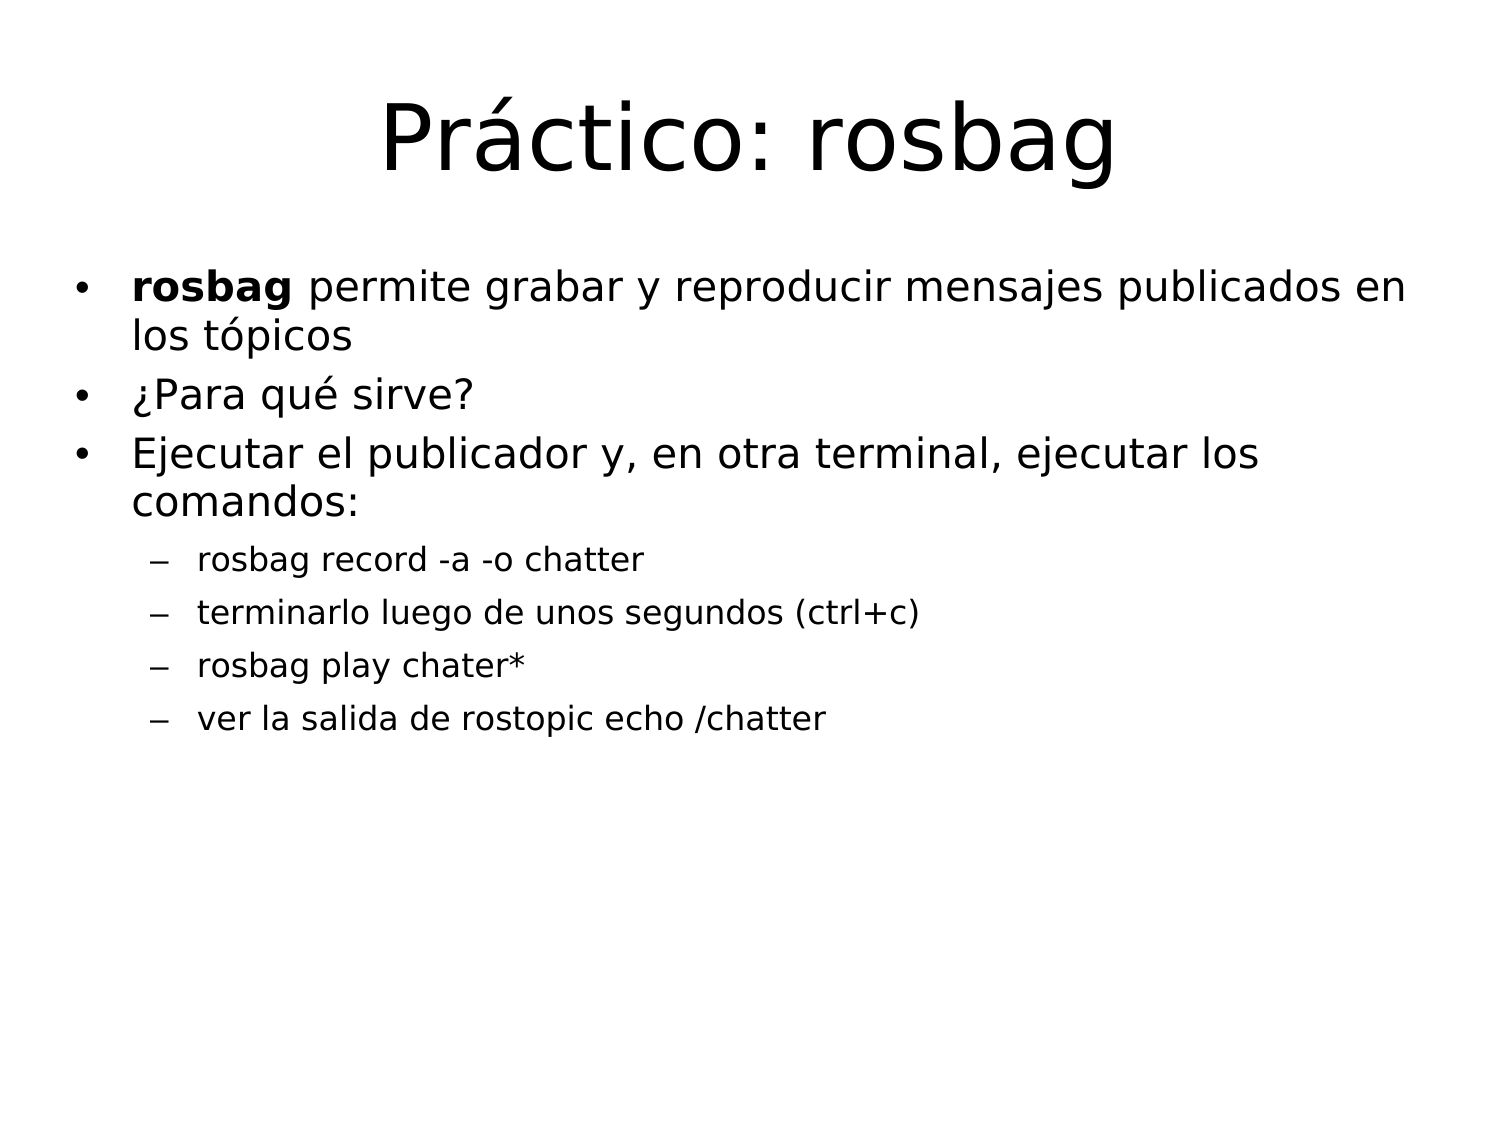

# Práctico: rosbag
rosbag permite grabar y reproducir mensajes publicados en los tópicos
¿Para qué sirve?
Ejecutar el publicador y, en otra terminal, ejecutar los comandos:
rosbag record -a -o chatter
terminarlo luego de unos segundos (ctrl+c)
rosbag play chater*
ver la salida de rostopic echo /chatter